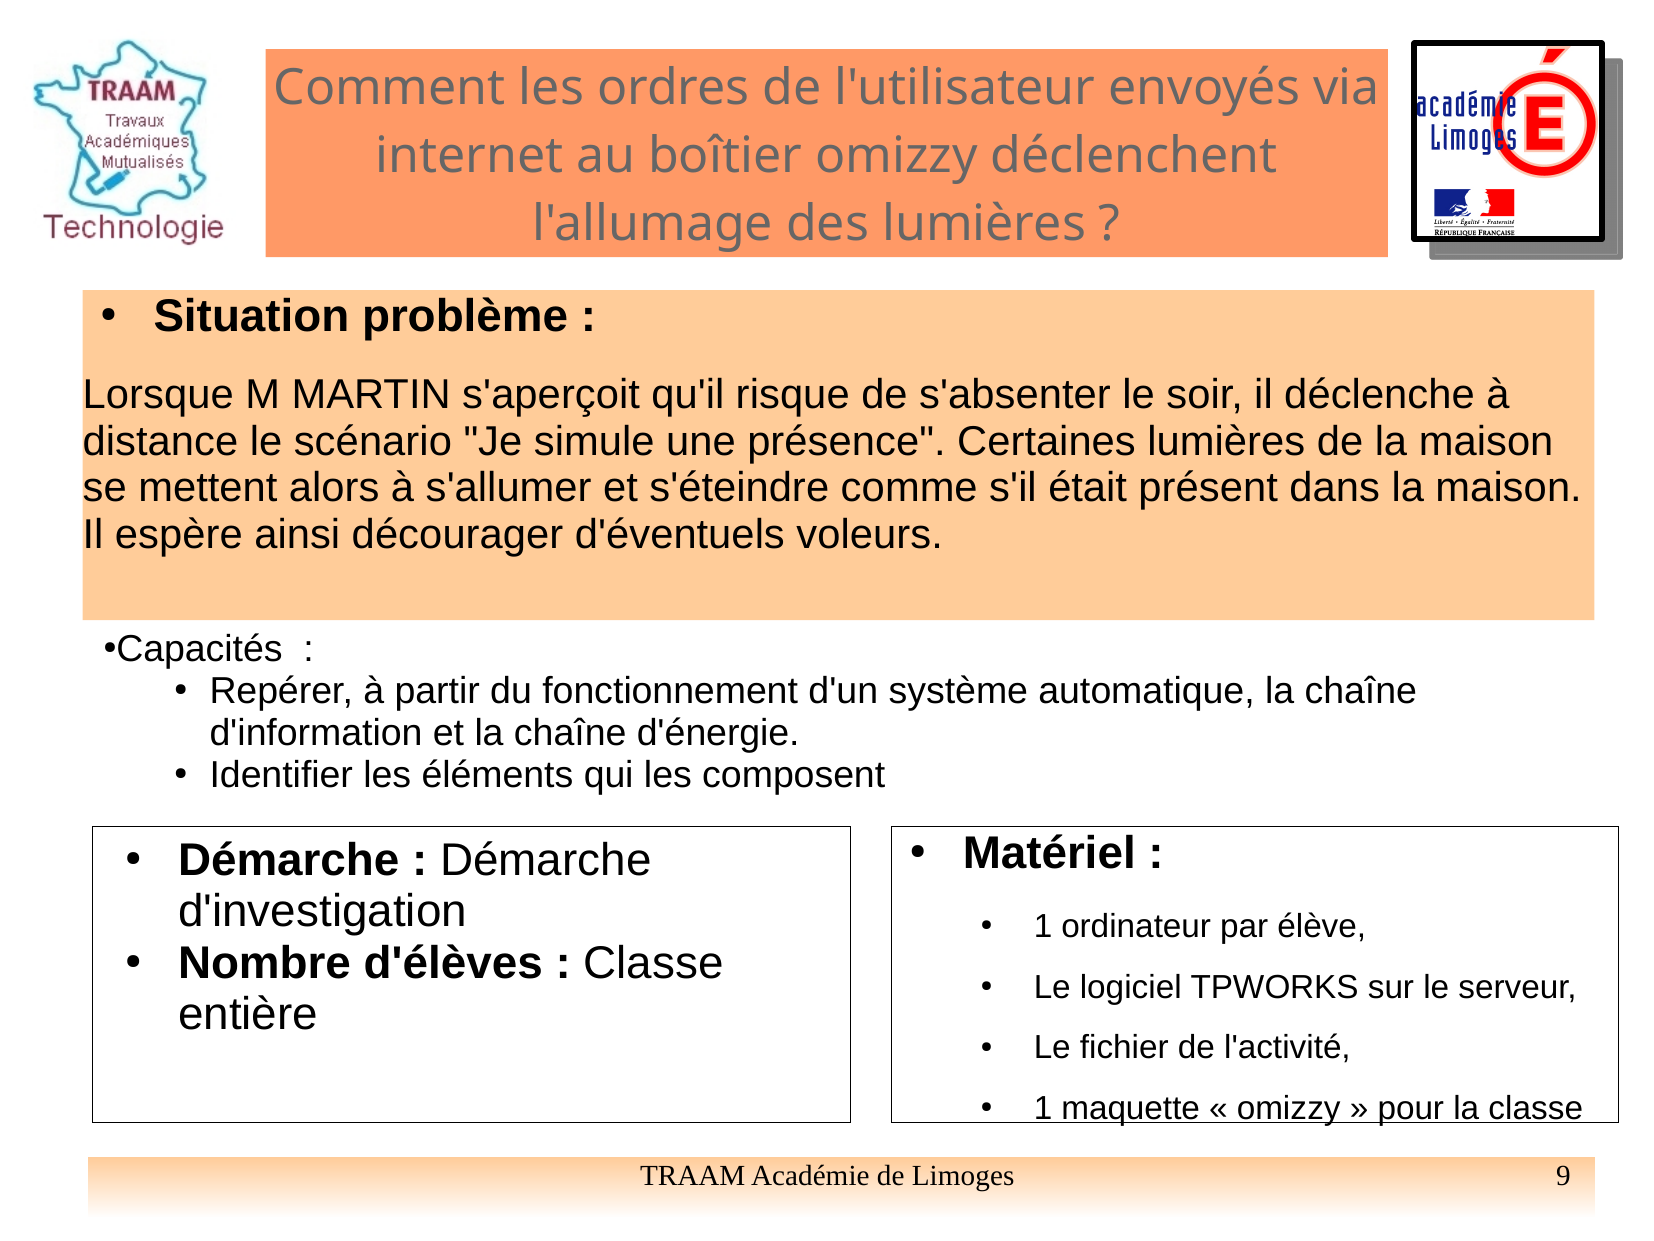

# Comment les ordres de l'utilisateur envoyés via internet au boîtier omizzy déclenchent l'allumage des lumières ?
Situation problème :
Lorsque M MARTIN s'aperçoit qu'il risque de s'absenter le soir, il déclenche à distance le scénario "Je simule une présence". Certaines lumières de la maison se mettent alors à s'allumer et s'éteindre comme s'il était présent dans la maison. Il espère ainsi décourager d'éventuels voleurs.
Capacités :
Repérer, à partir du fonctionnement d'un système automatique, la chaîne d'information et la chaîne d'énergie.
Identifier les éléments qui les composent
Démarche : Démarche d'investigation
Nombre d'élèves : Classe entière
Matériel :
1 ordinateur par élève,
Le logiciel TPWORKS sur le serveur,
Le fichier de l'activité,
1 maquette « omizzy » pour la classe
TRAAM Académie de Limoges
9